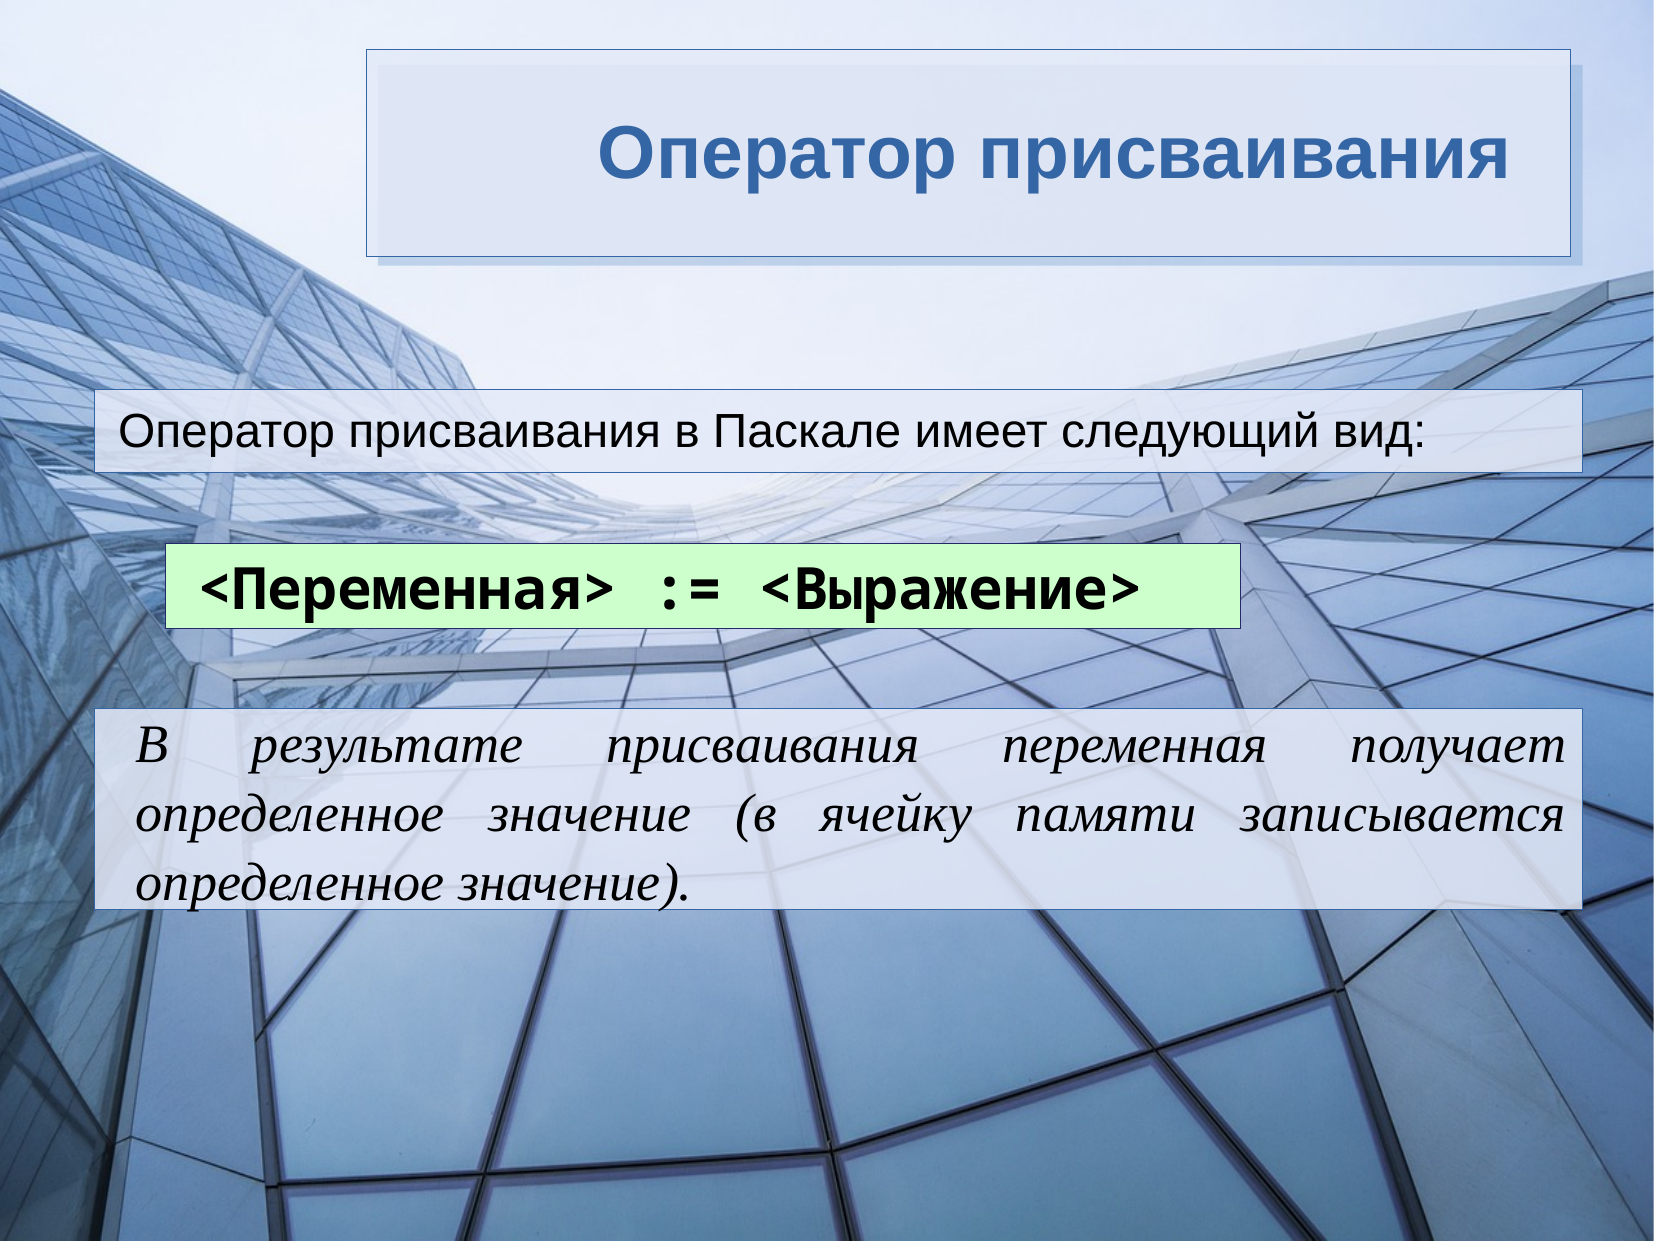

# Оператор присваивания
Оператор присваивания в Паскале имеет следующий вид:
<Переменная> := <Выражение>
В результате присваивания переменная получает определенное значение (в ячейку памяти записывается определенное значение).